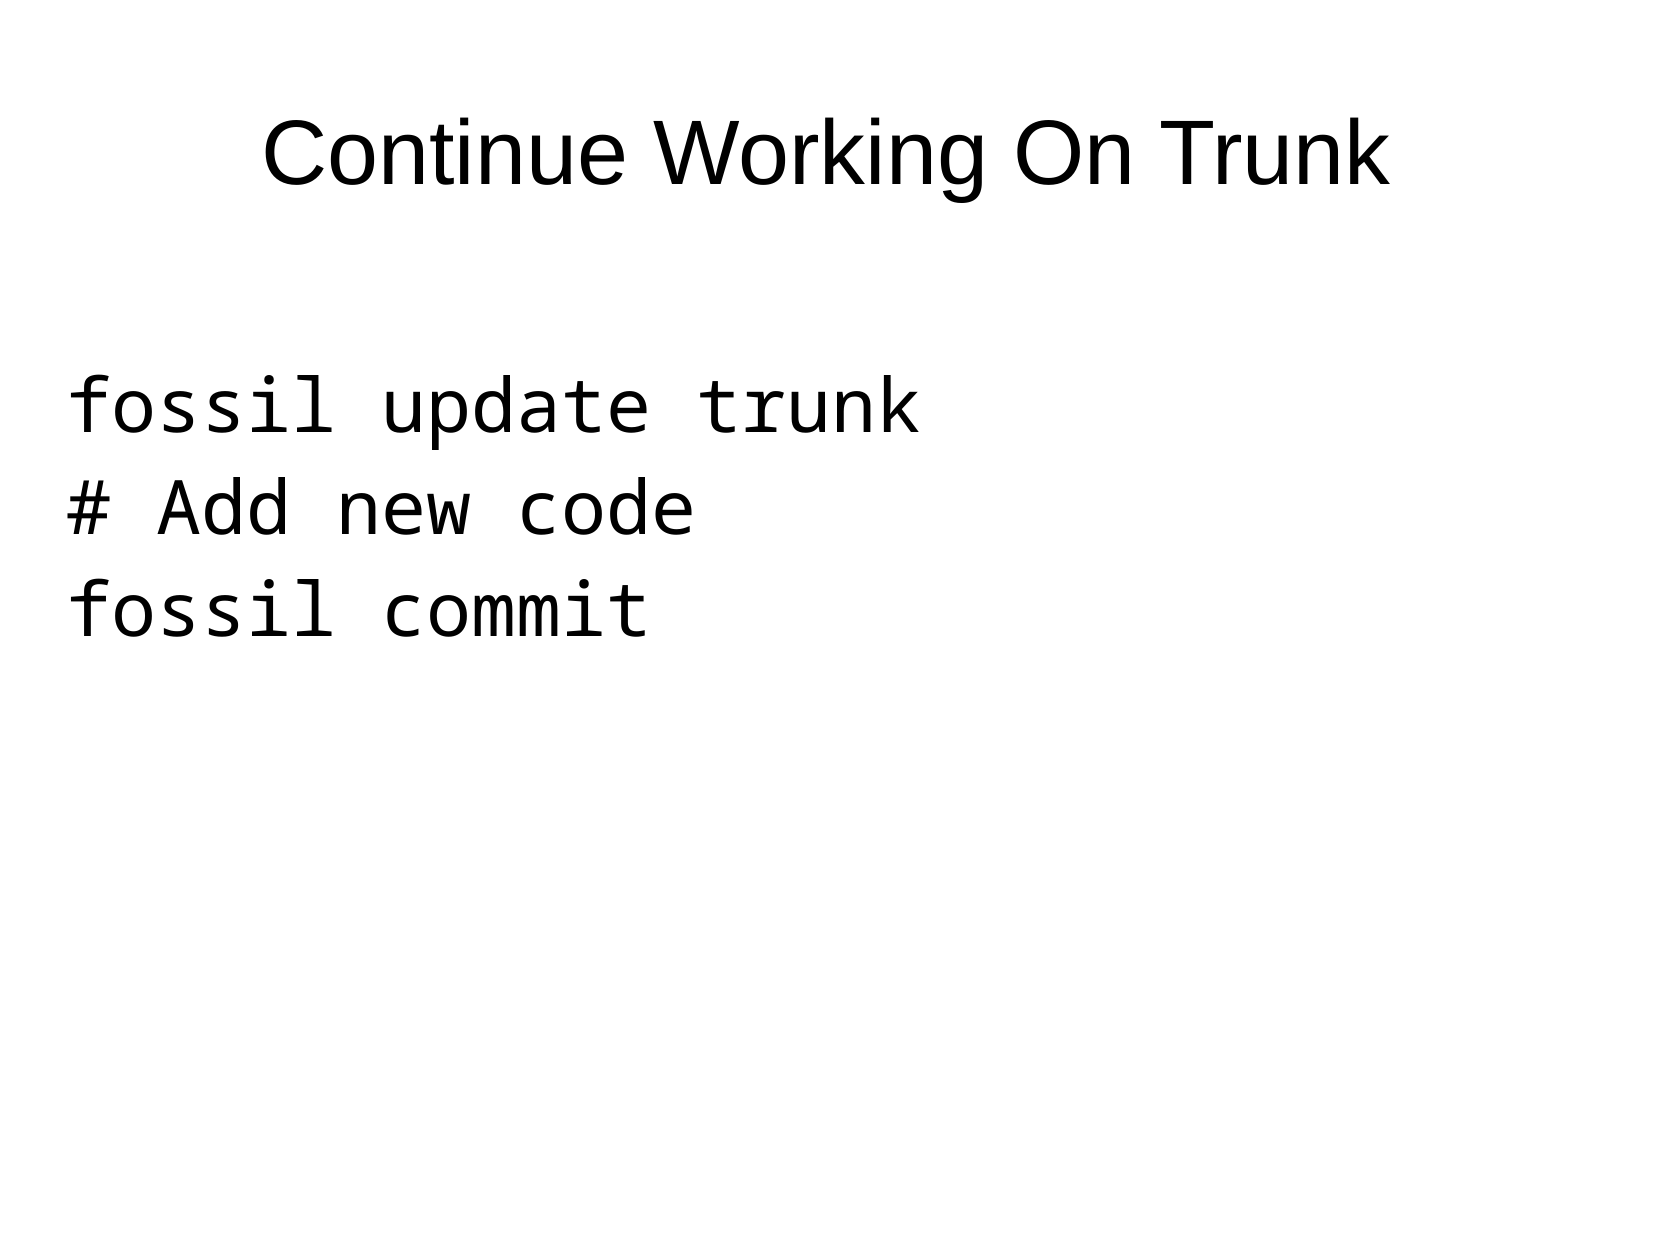

# Continue Working On Trunk
fossil update trunk
# Add new code
fossil commit